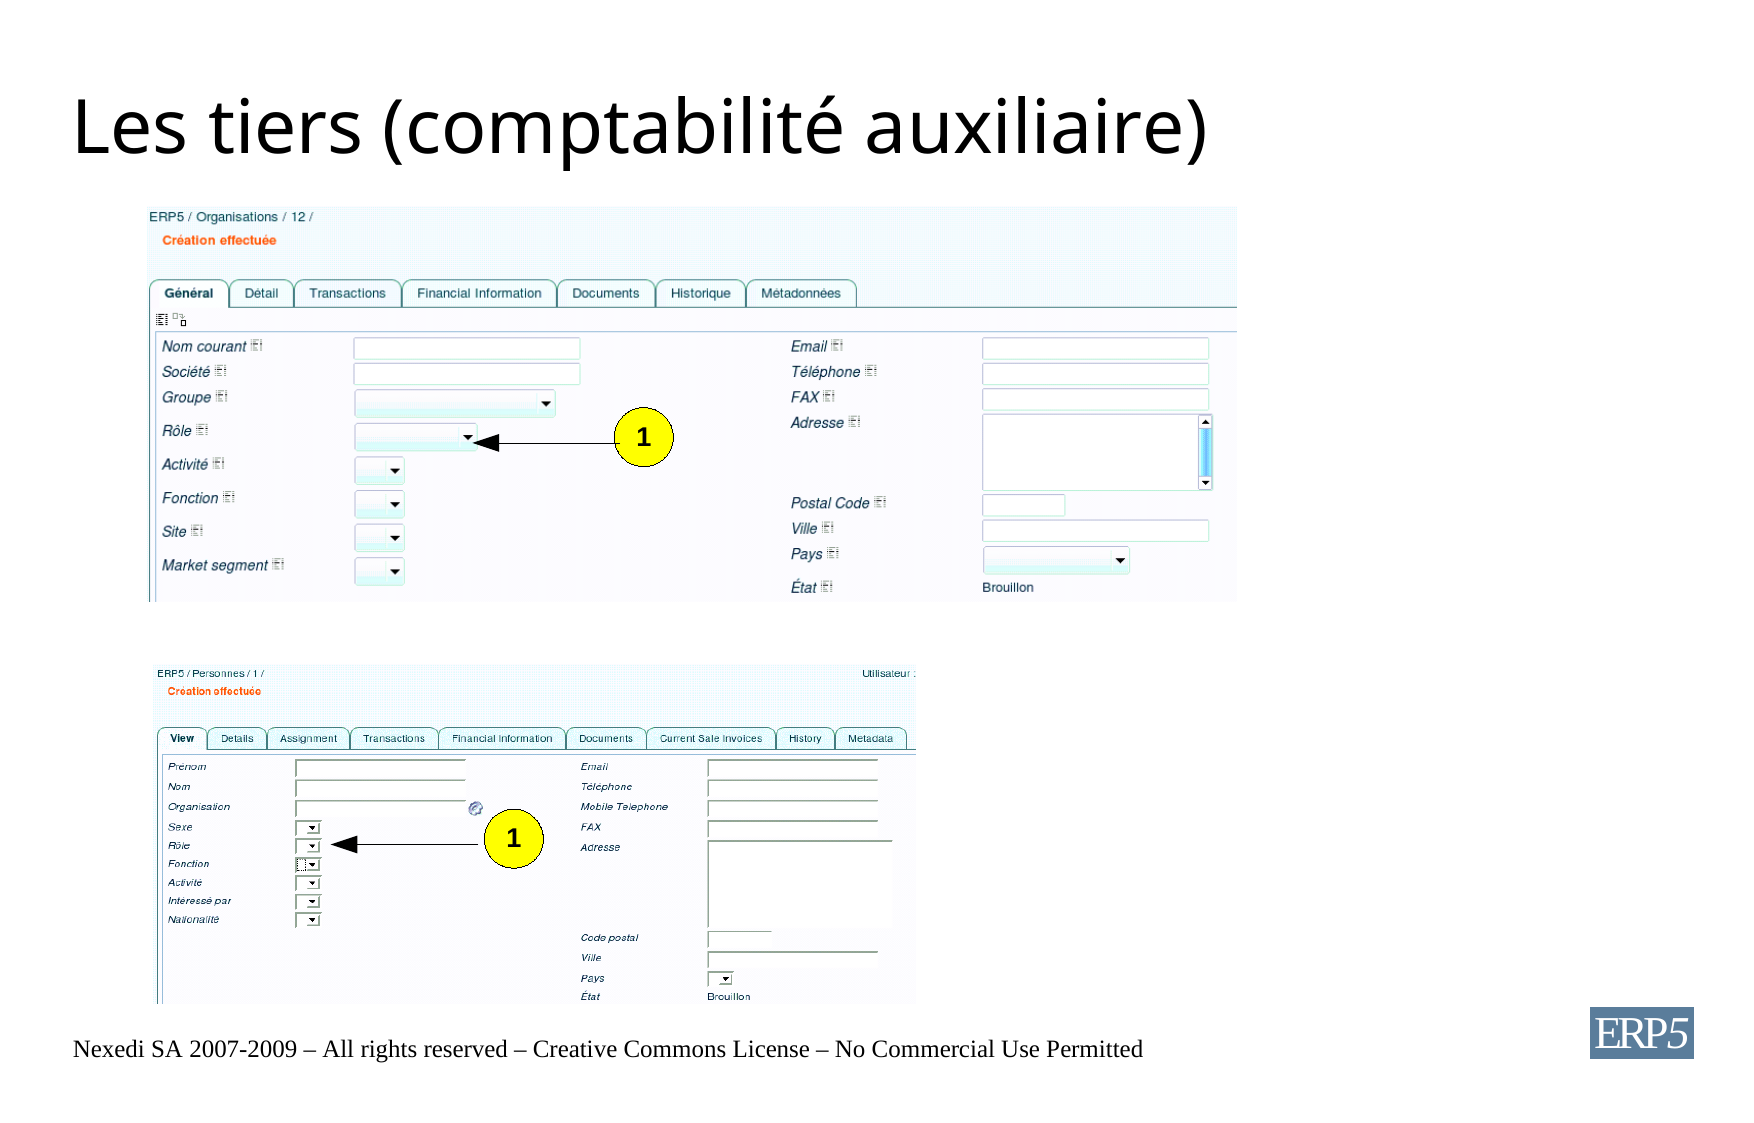

# Les tiers (comptabilité auxiliaire)
1
1